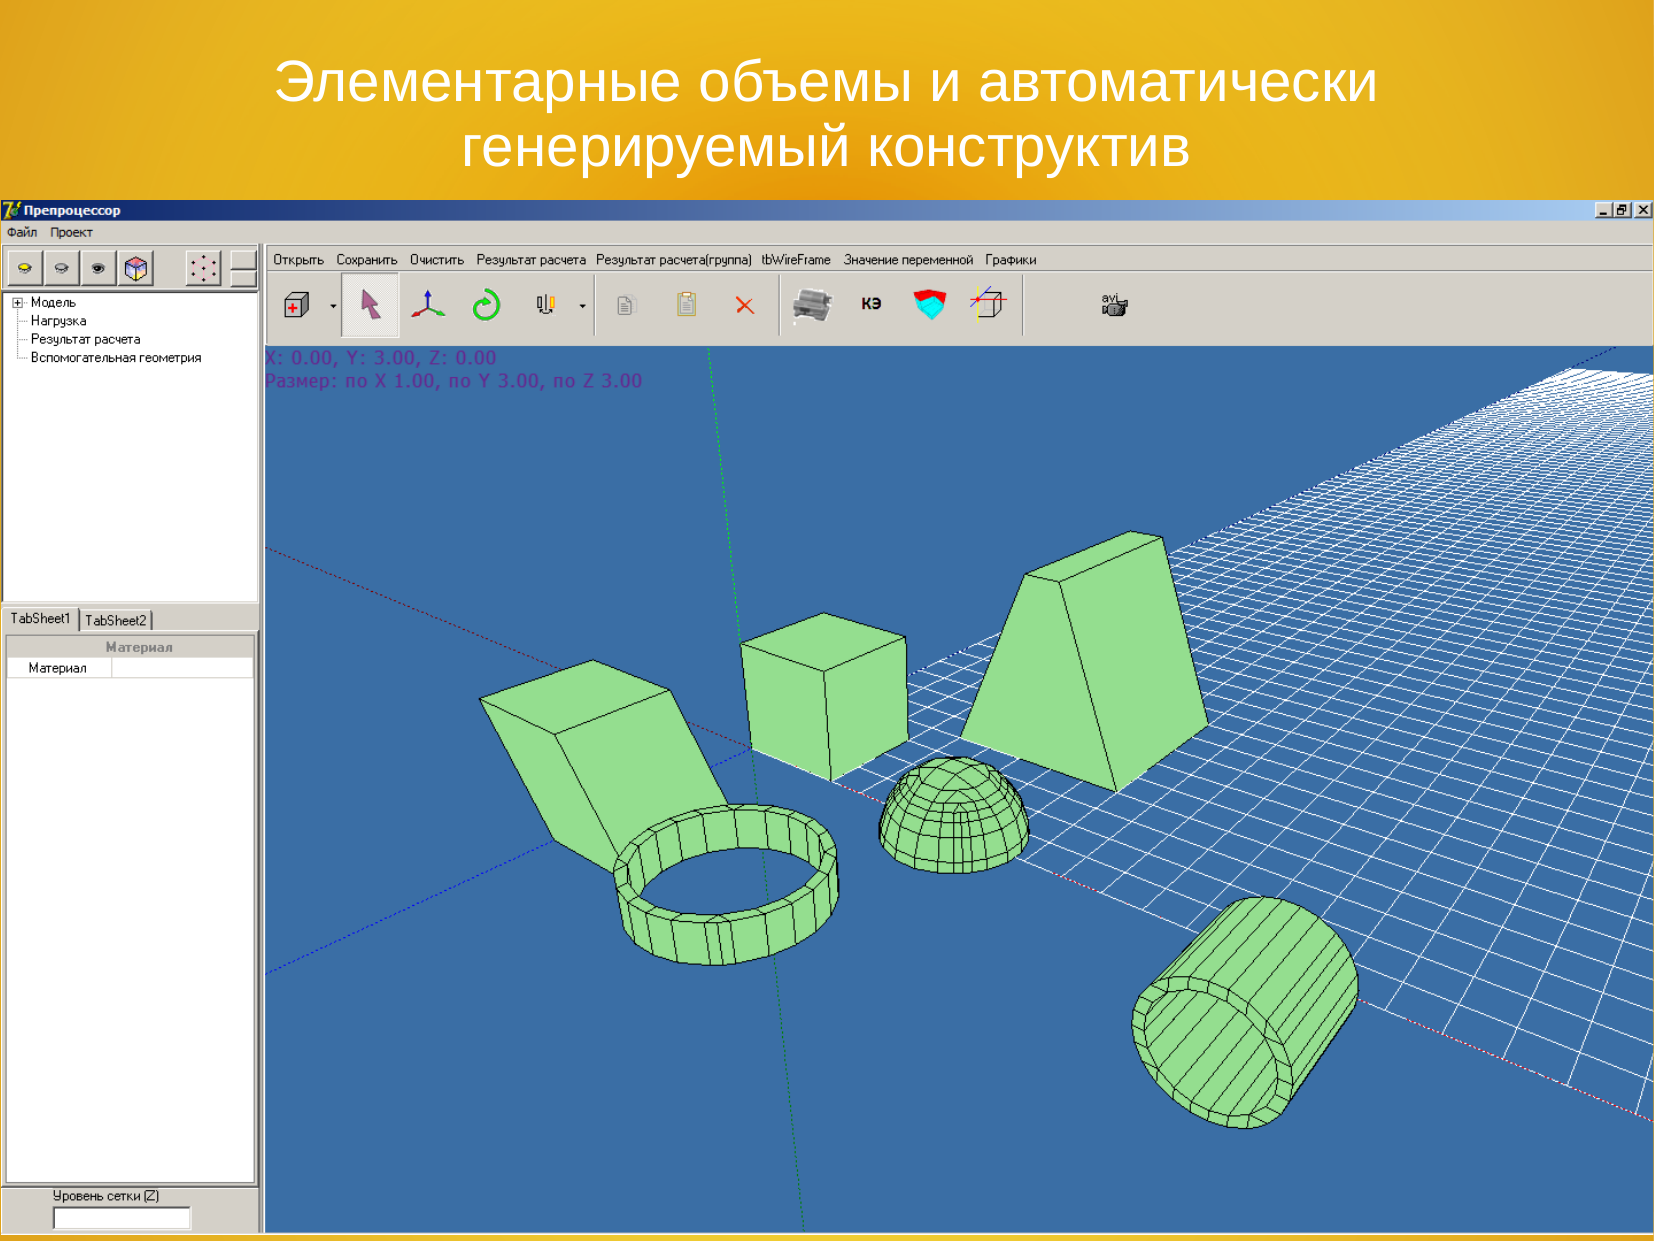

# Элементарные объемы и автоматически генерируемый конструктив